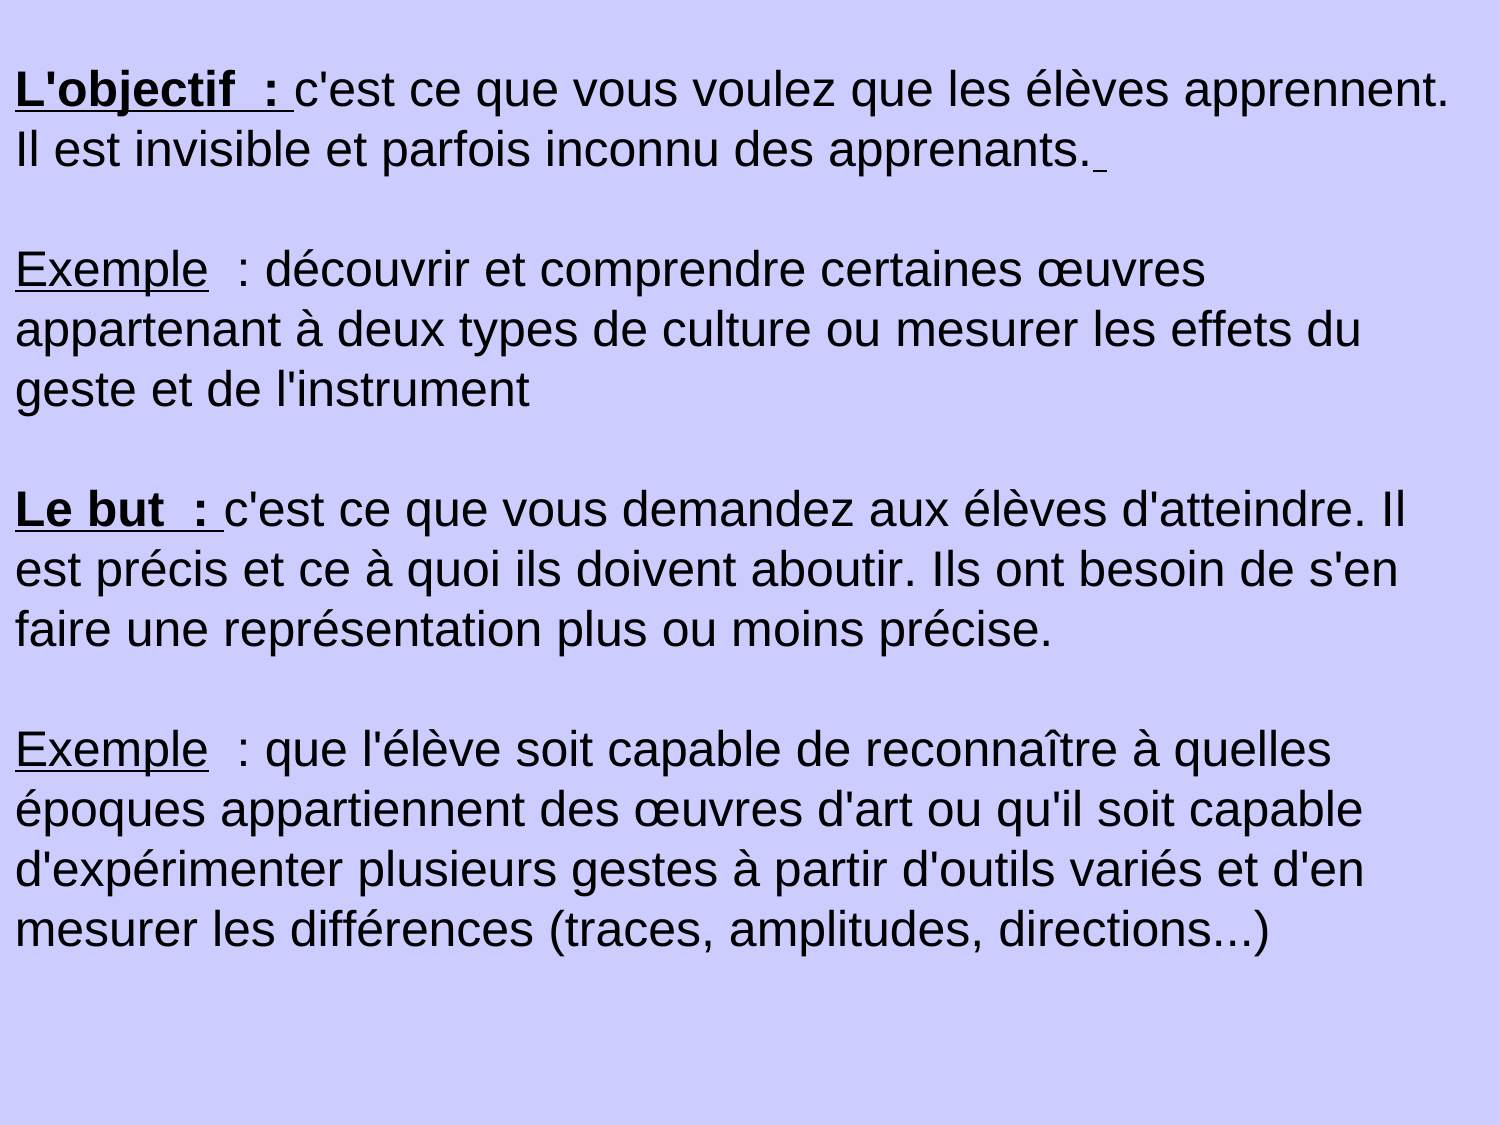

Ne pas confondre objectif, but et moyen  :
L'objectif  : c'est ce que vous voulez que les élèves apprennent. Il est invisible et parfois inconnu des apprenants.
Exemple  : découvrir et comprendre certaines œuvres appartenant à deux types de culture ou mesurer les effets du geste et de l'instrument
Le but  : c'est ce que vous demandez aux élèves d'atteindre. Il est précis et ce à quoi ils doivent aboutir. Ils ont besoin de s'en faire une représentation plus ou moins précise.
Exemple  : que l'élève soit capable de reconnaître à quelles époques appartiennent des œuvres d'art ou qu'il soit capable d'expérimenter plusieurs gestes à partir d'outils variés et d'en mesurer les différences (traces, amplitudes, directions...)